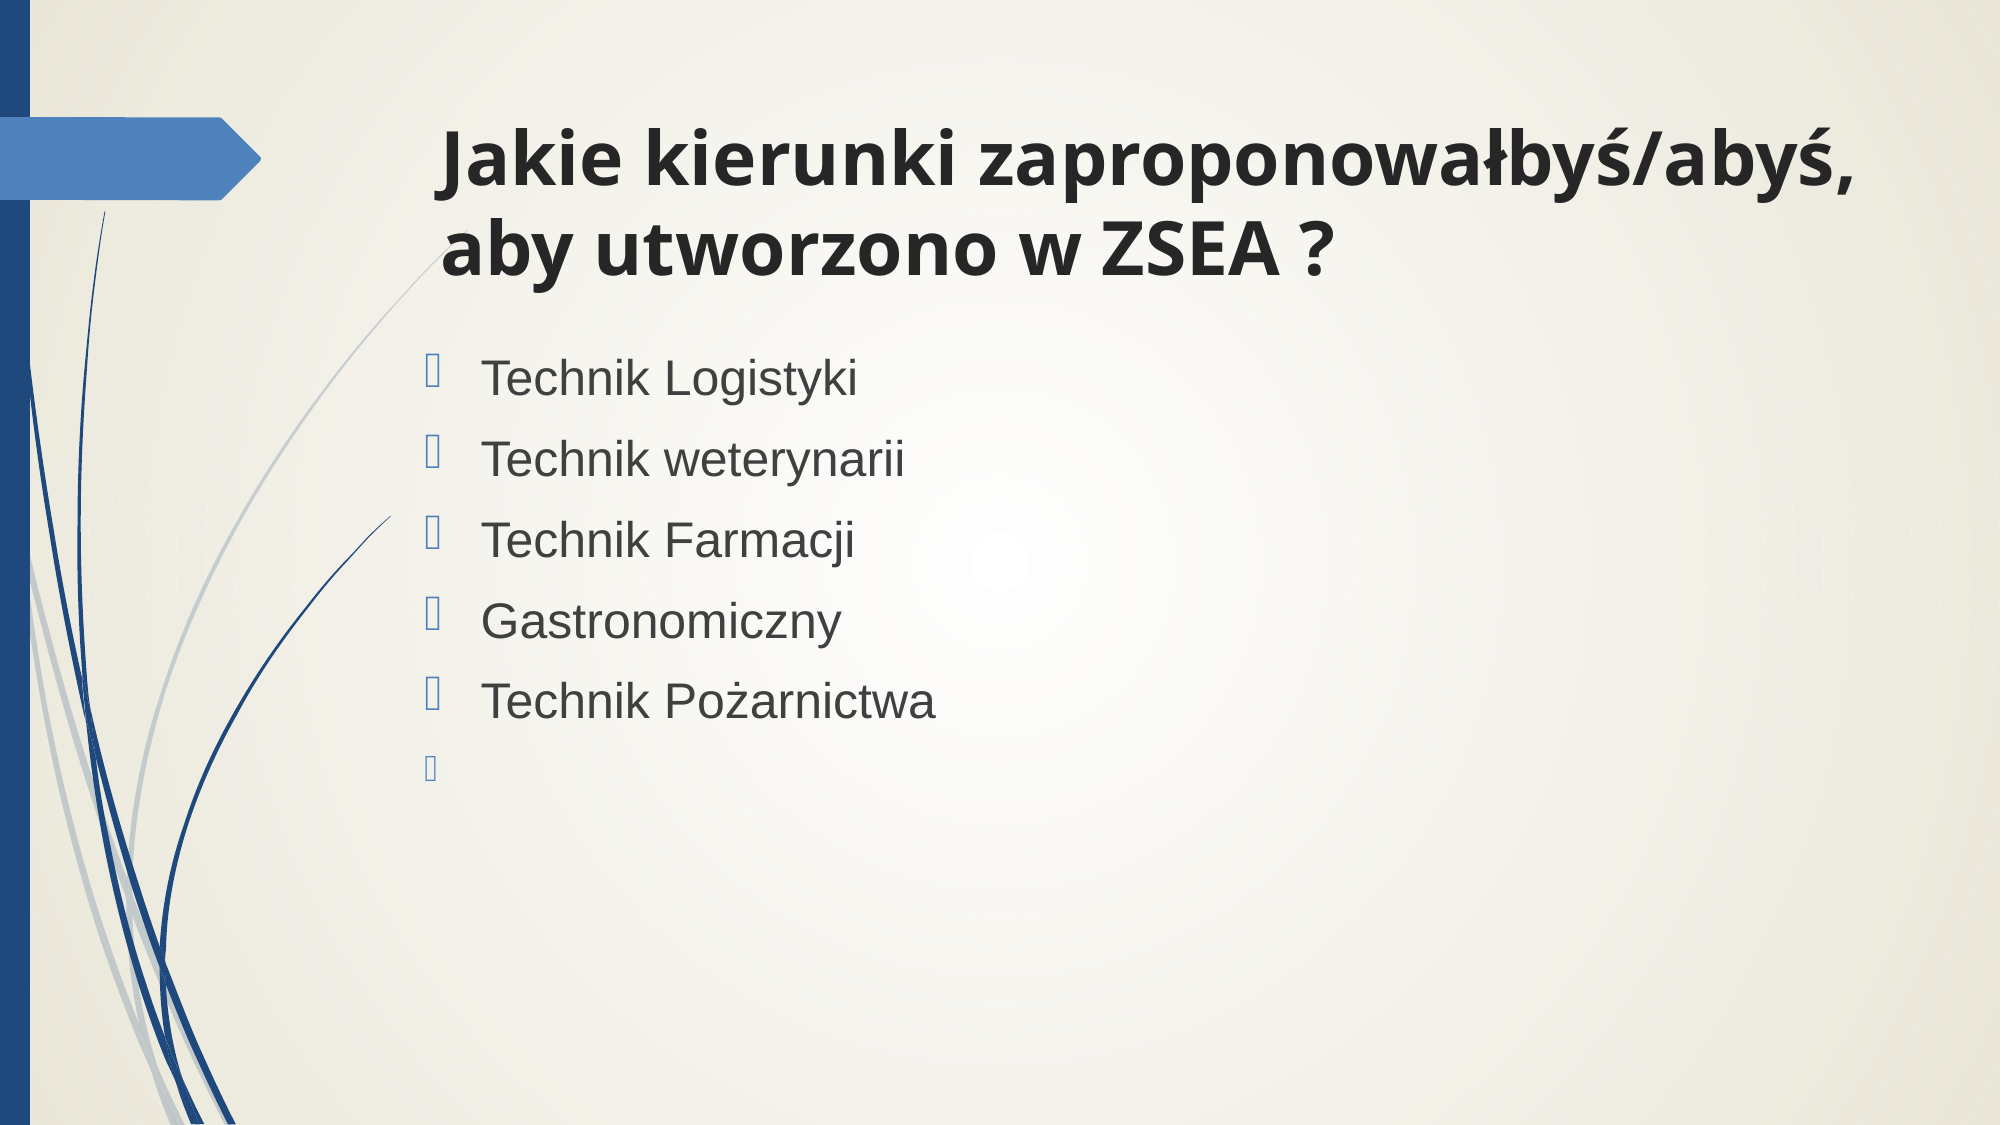

# Jakie kierunki zaproponowałbyś/abyś, aby utworzono w ZSEA ?
Technik Logistyki
Technik weterynarii
Technik Farmacji
Gastronomiczny
Technik Pożarnictwa